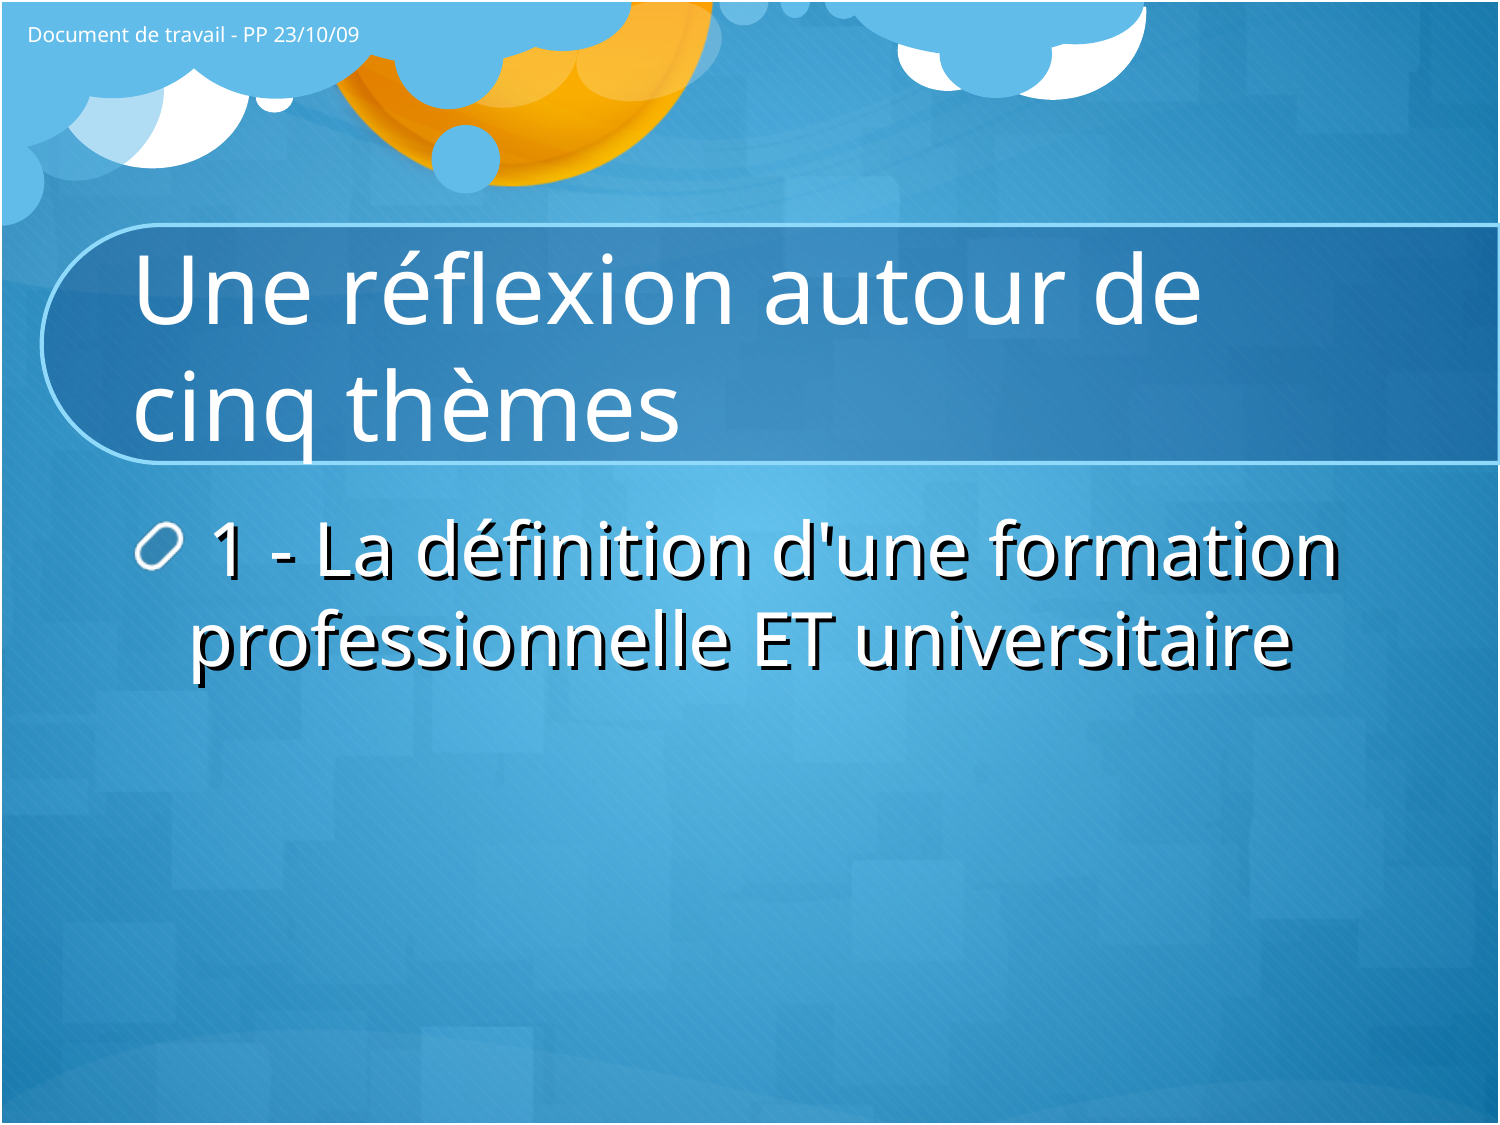

Document de travail - PP 23/10/09
Une réflexion autour de cinq thèmes
 1 - La définition d'une formation professionnelle ET universitaire